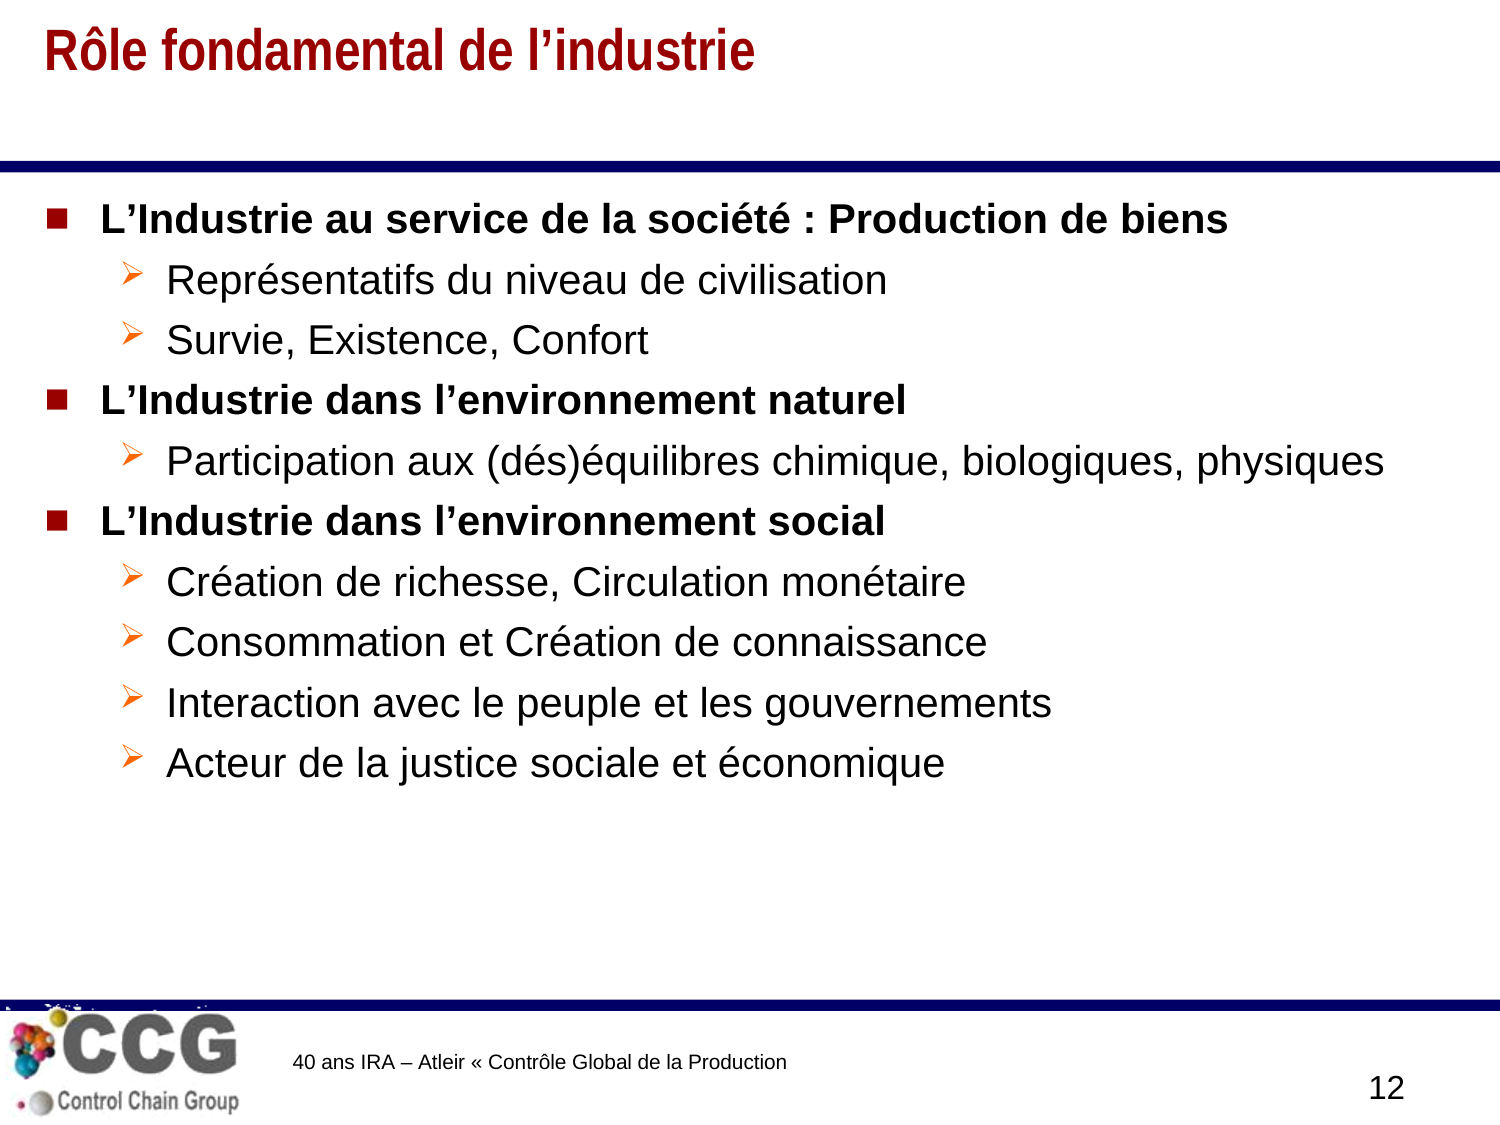

# Rôle fondamental de l’industrie
L’Industrie au service de la société : Production de biens
Représentatifs du niveau de civilisation
Survie, Existence, Confort
L’Industrie dans l’environnement naturel
Participation aux (dés)équilibres chimique, biologiques, physiques
L’Industrie dans l’environnement social
Création de richesse, Circulation monétaire
Consommation et Création de connaissance
Interaction avec le peuple et les gouvernements
Acteur de la justice sociale et économique